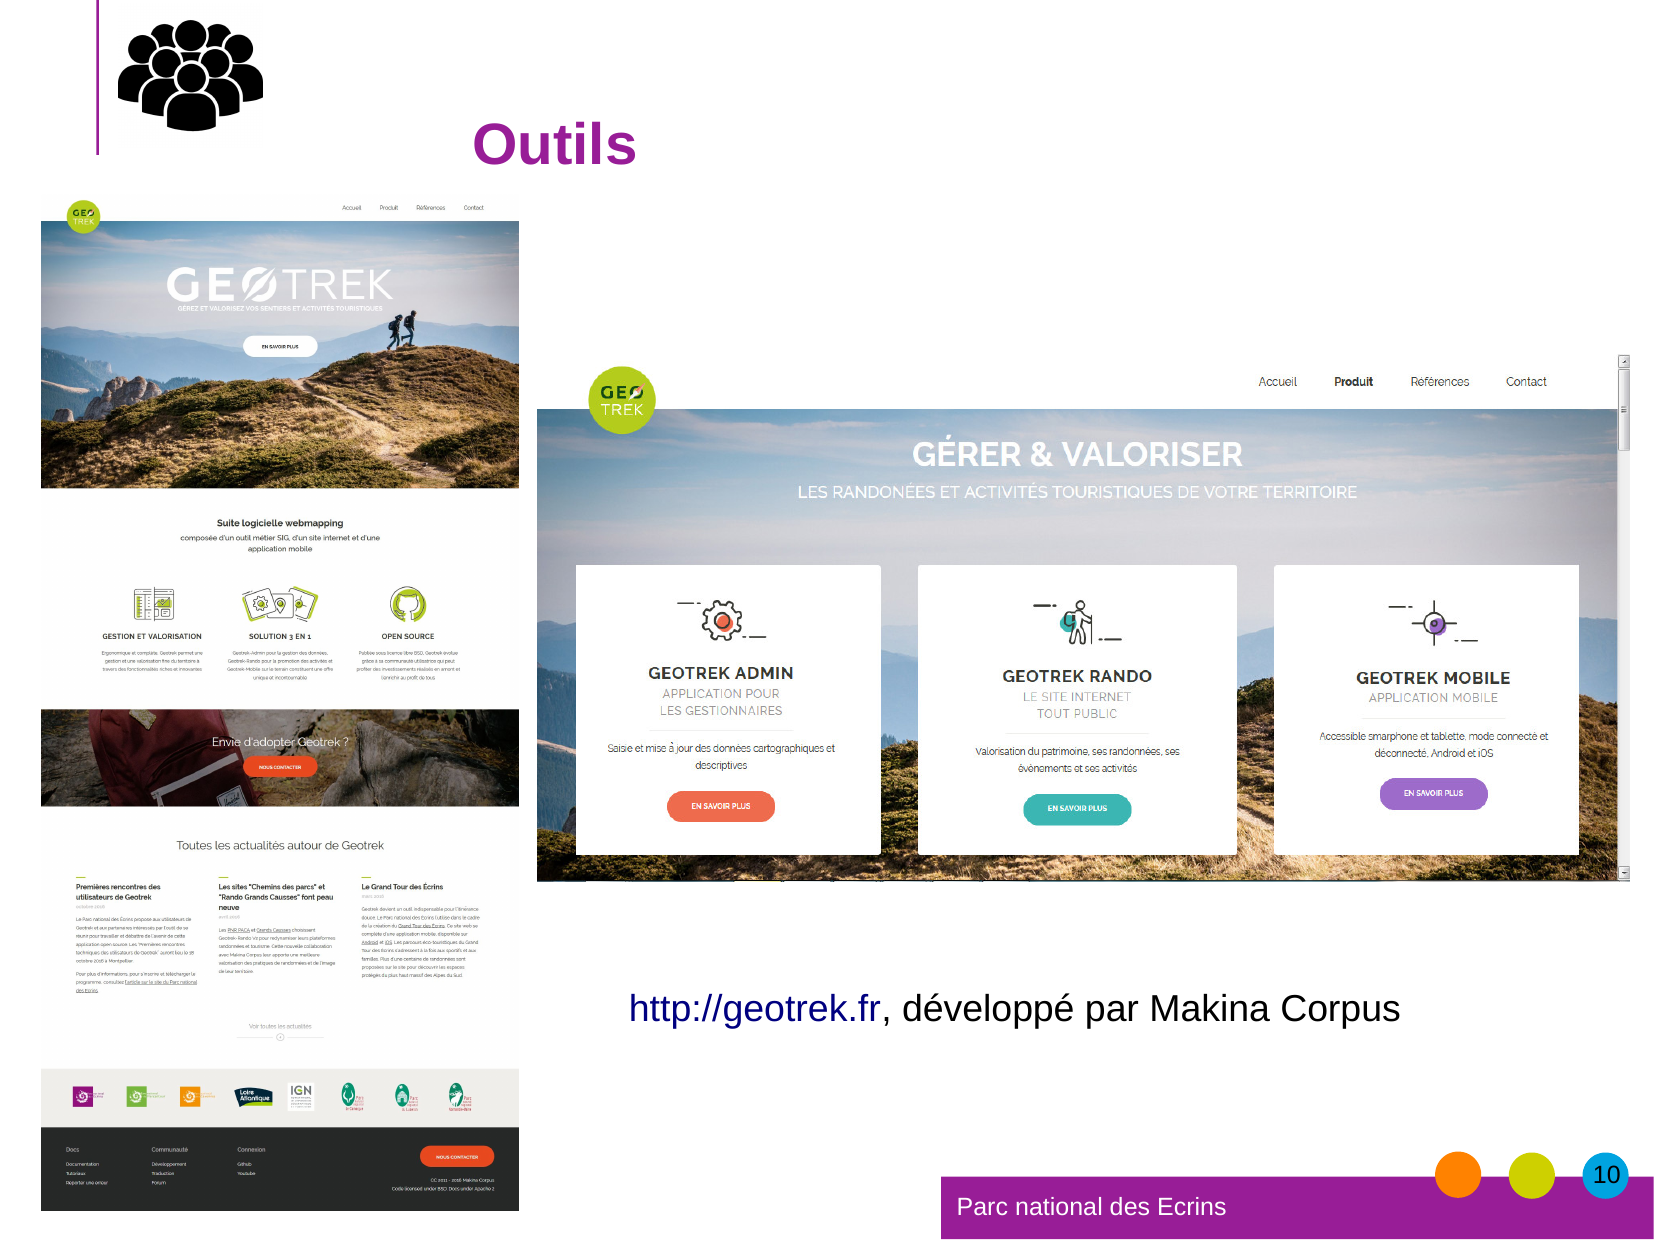

# Outils
http://geotrek.fr, développé par Makina Corpus